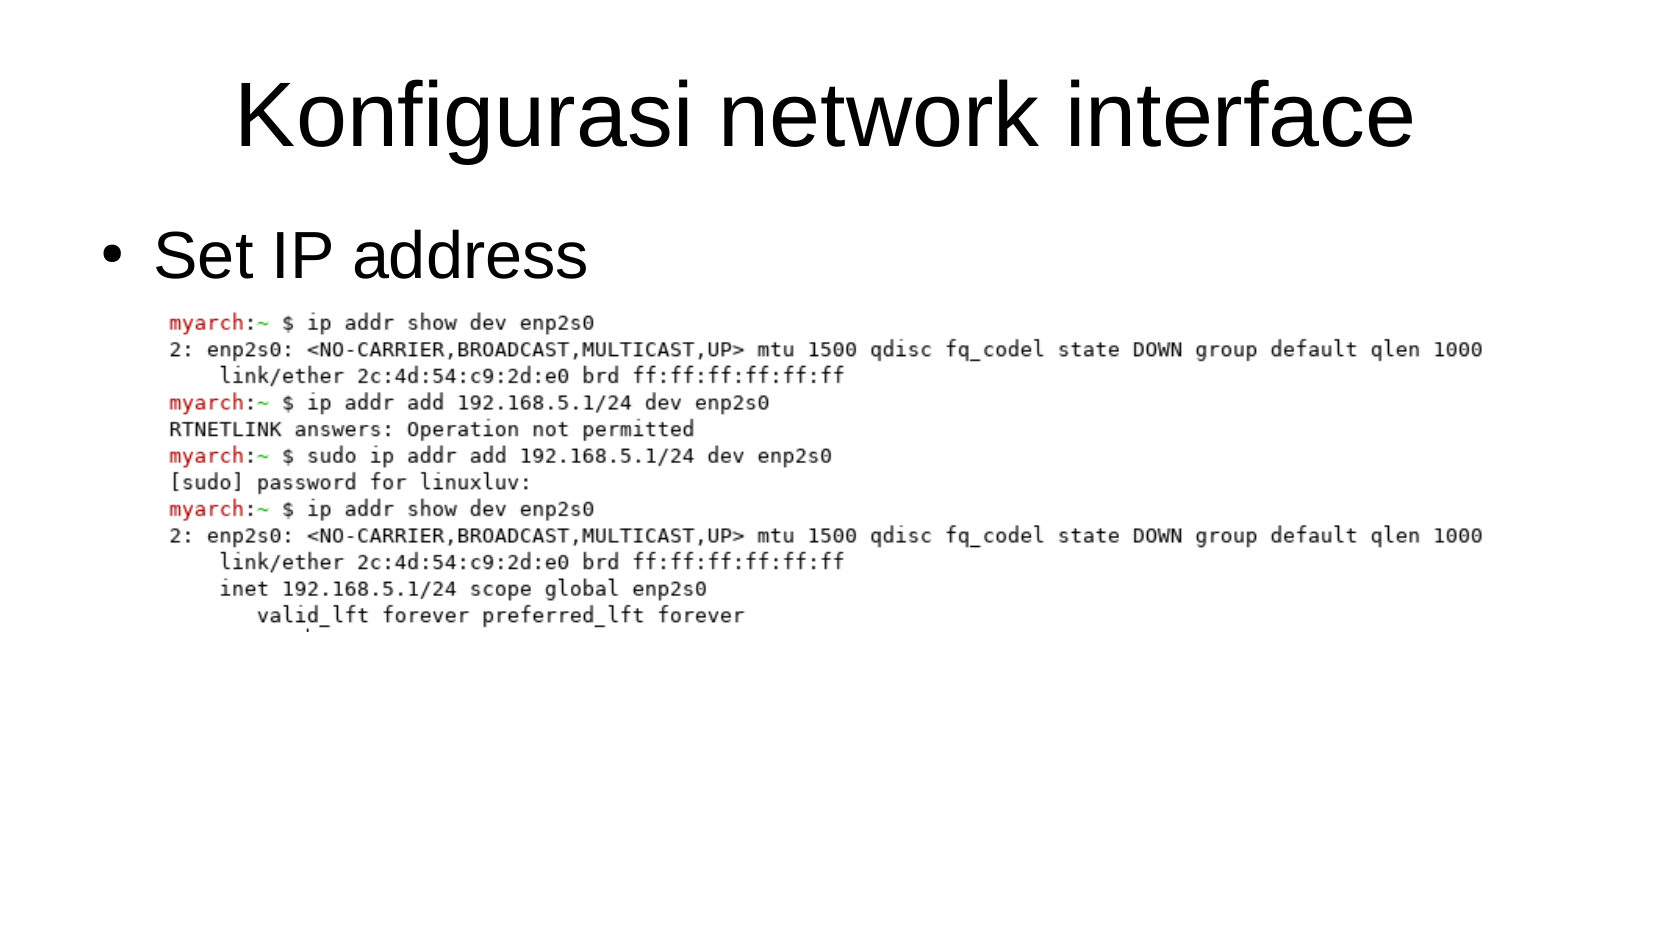

# Konfigurasi network interface
Set IP address